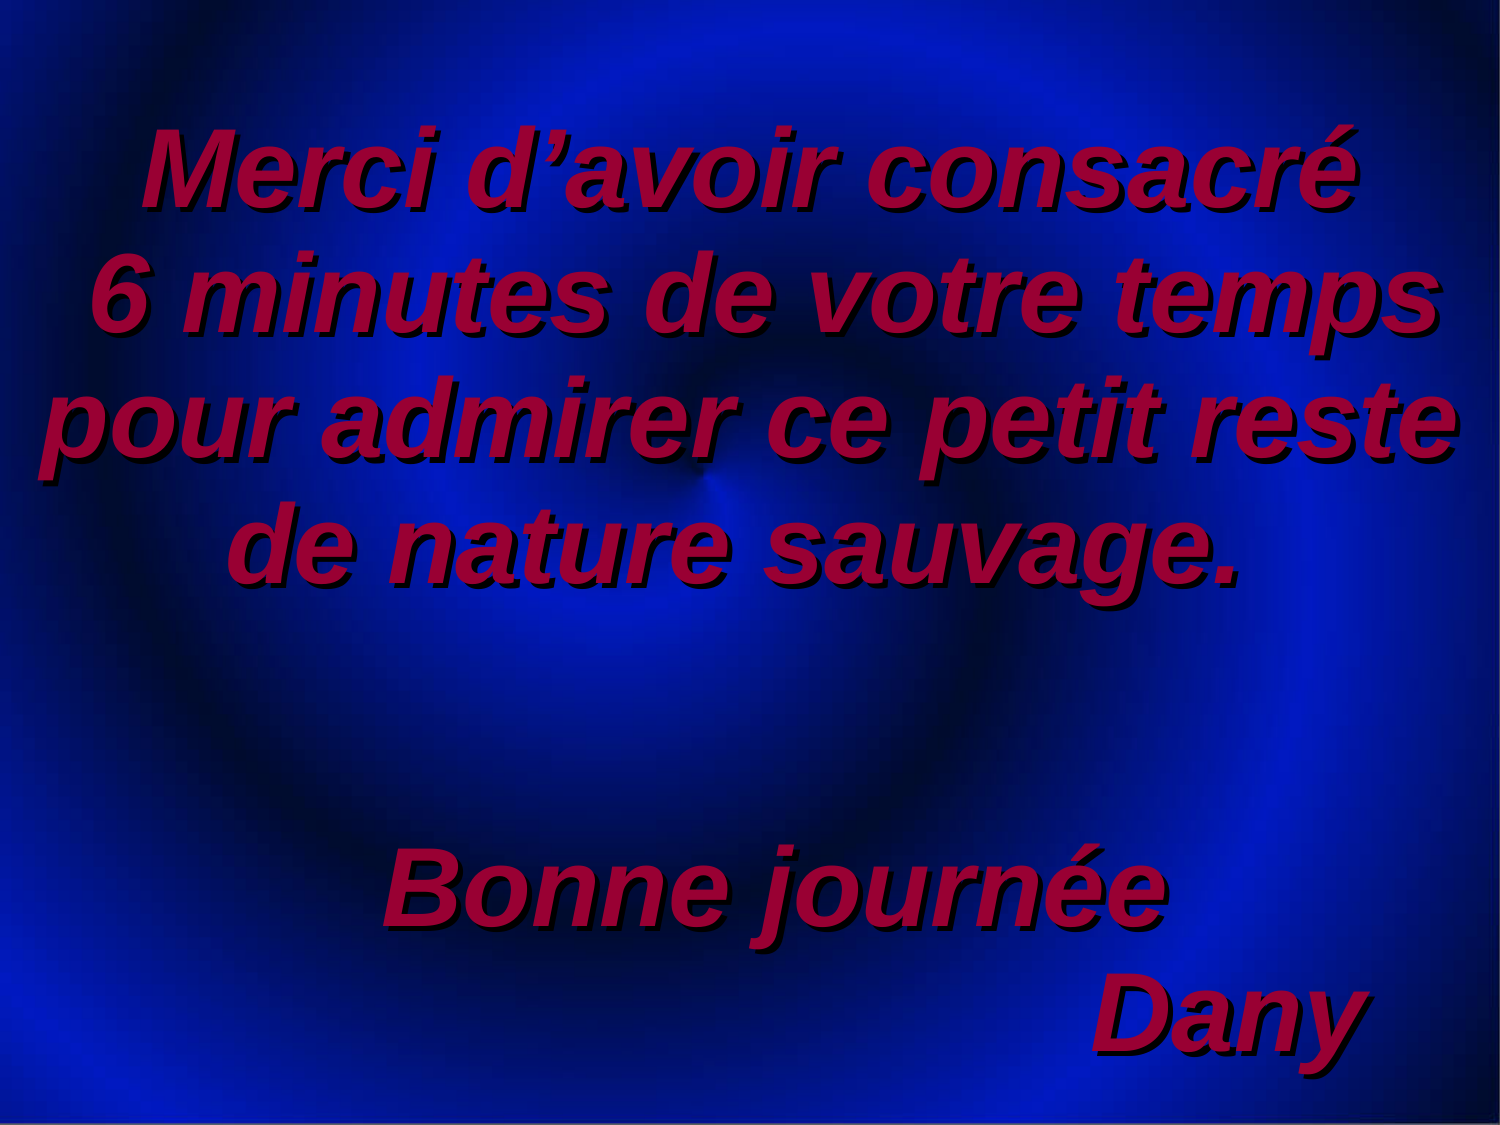

Merci d’avoir consacré
 6 minutes de votre temps pour admirer ce petit reste de nature sauvage.
Bonne journée
 Dany